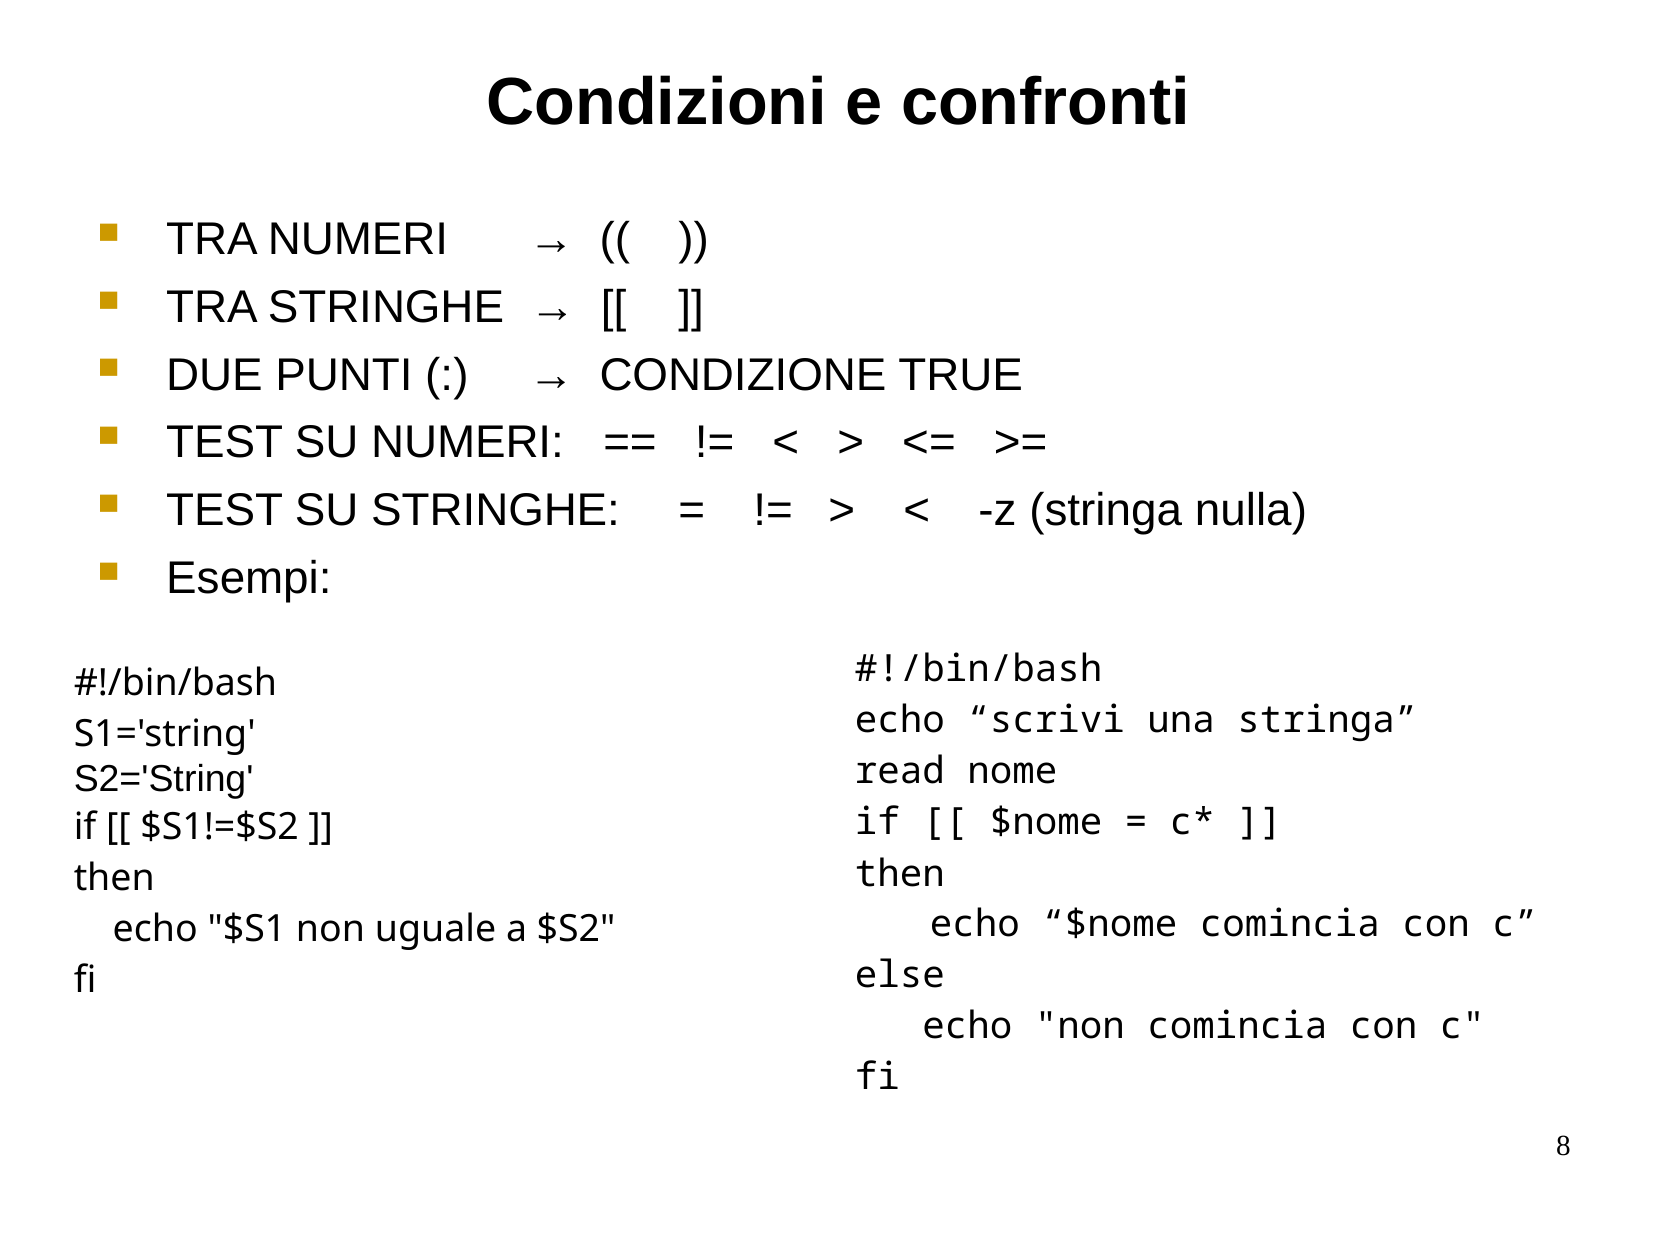

# Condizioni e confronti
 TRA NUMERI 	→ ((	))
 TRA STRINGHE → [[	]]
 DUE PUNTI (:) 	→ CONDIZIONE TRUE
 TEST SU NUMERI: 	== != < > <= >=
 TEST SU STRINGHE: 	=	!=	>	<	-z (stringa nulla)
 Esempi:
#!/bin/bash
echo “scrivi una stringa”
read nome
if [[ $nome = c* ]]
then
	echo “$nome comincia con c”
else
 echo "non comincia con c"
fi
#!/bin/bash
S1='string'
S2='String'
if [[ $S1!=$S2 ]]
then
 echo "$S1 non uguale a $S2"
fi
8